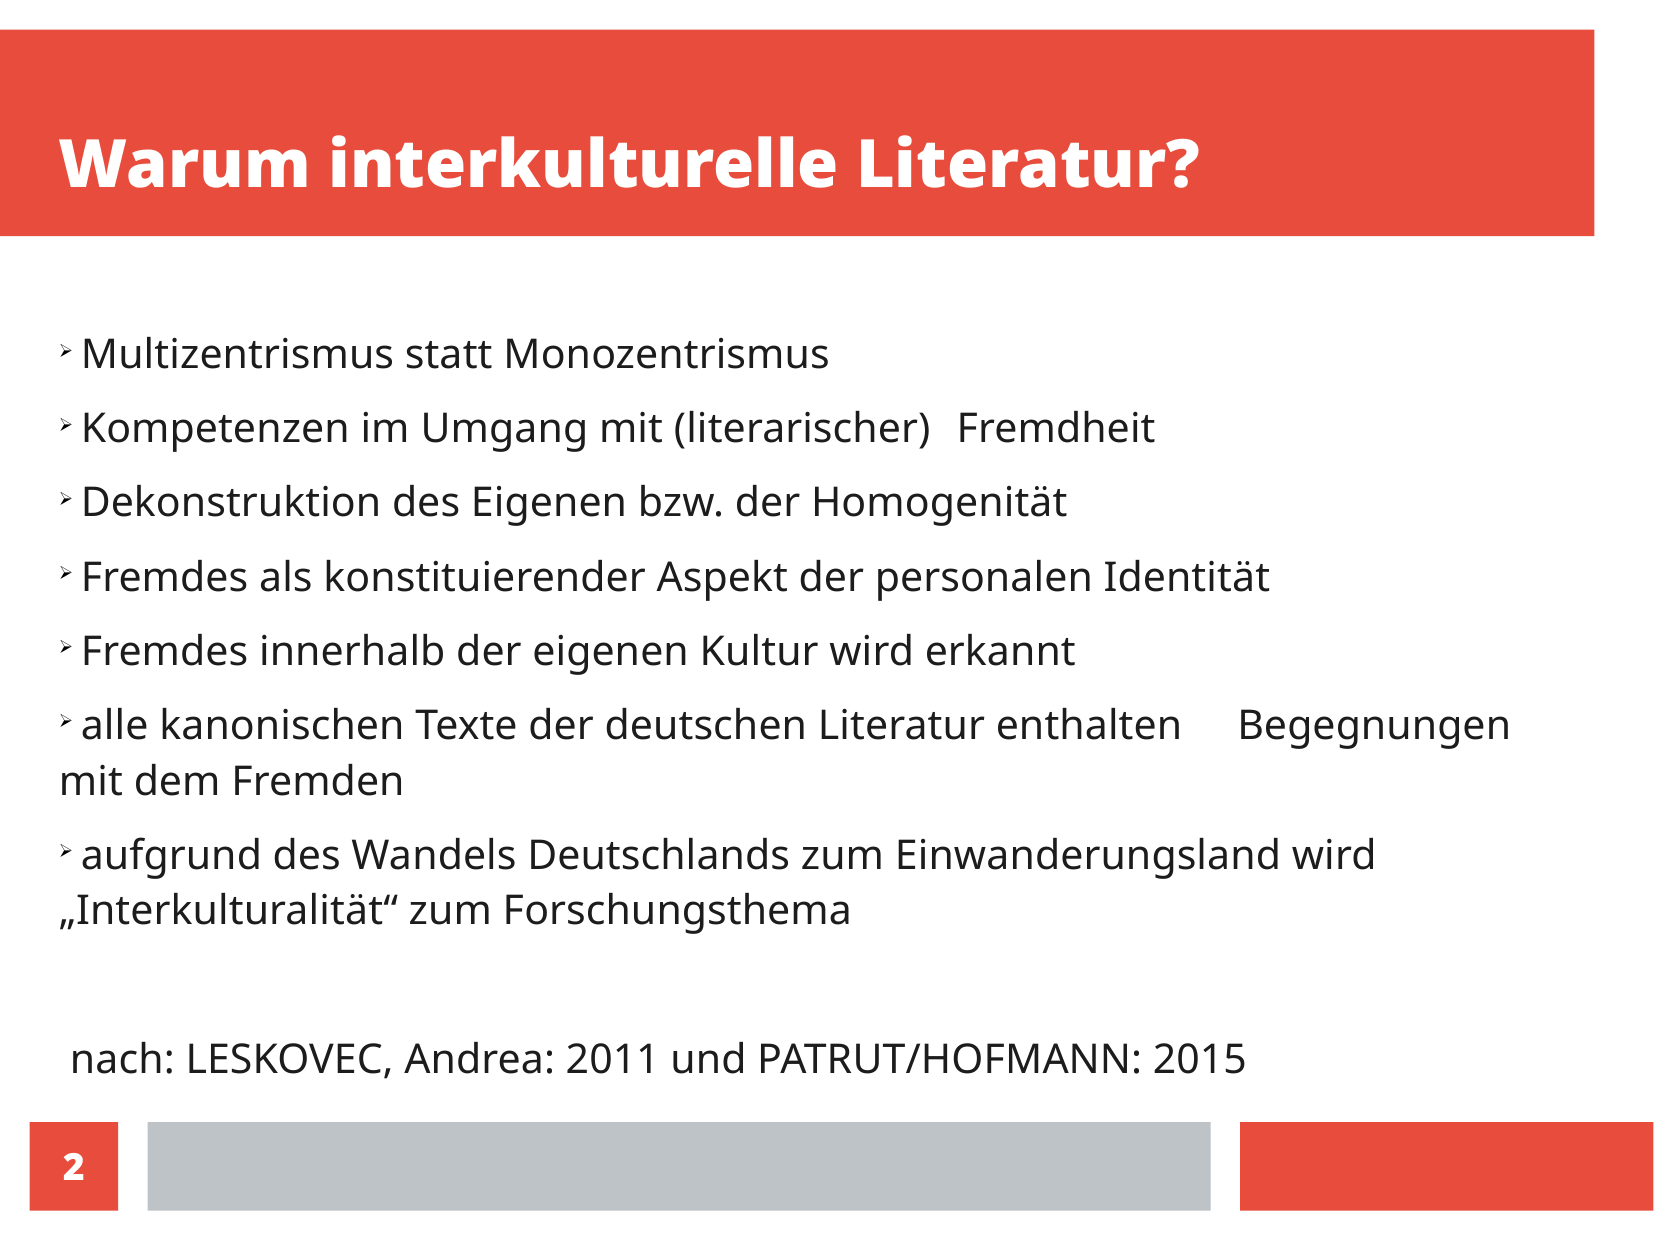

# Warum interkulturelle Literatur?
 Multizentrismus statt Monozentrismus
 Kompetenzen im Umgang mit (literarischer)	Fremdheit
 Dekonstruktion des Eigenen bzw. der Homogenität
 Fremdes als konstituierender Aspekt der personalen Identität
 Fremdes innerhalb der eigenen Kultur wird erkannt
 alle kanonischen Texte der deutschen Literatur enthalten 	Begegnungen mit dem Fremden
 aufgrund des Wandels Deutschlands zum Einwanderungsland wird „Interkulturalität“ zum Forschungsthema
nach: LESKOVEC, Andrea: 2011 und PATRUT/HOFMANN: 2015
2